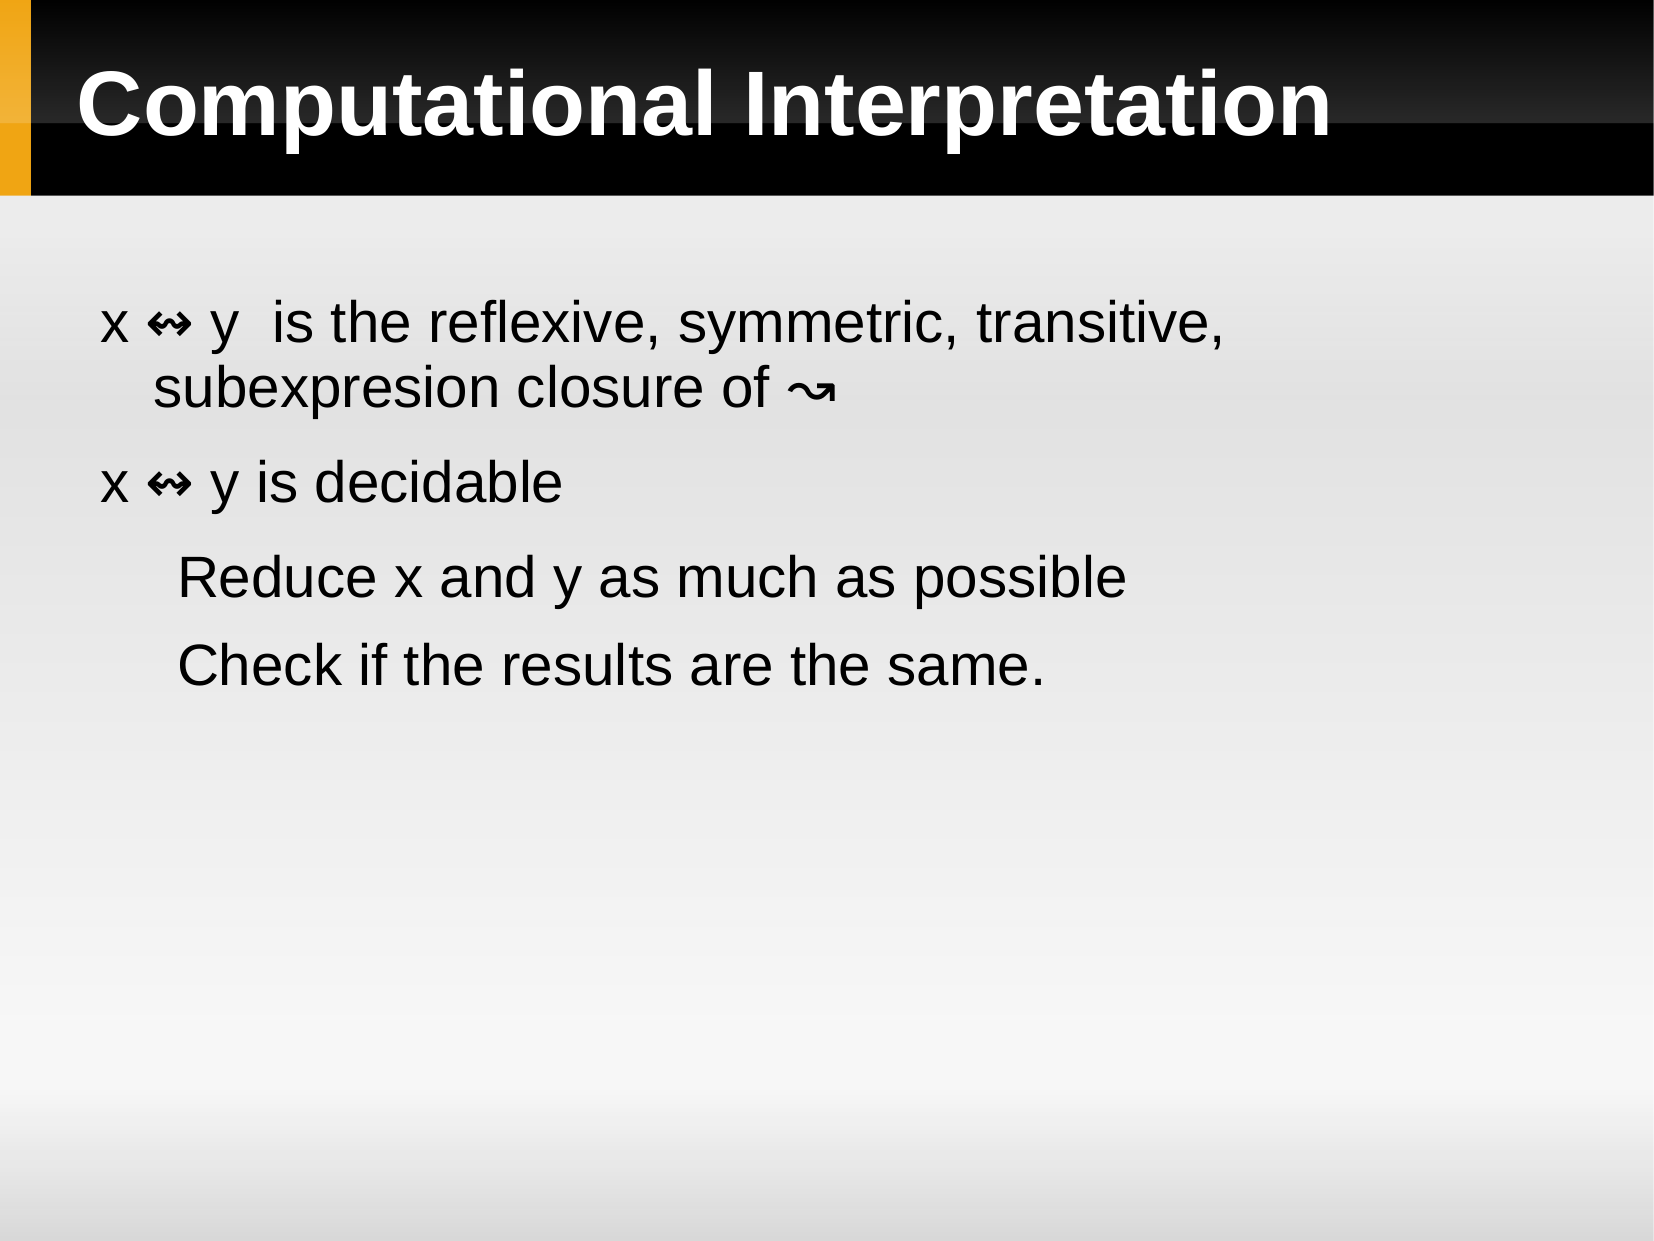

# Computational Interpretation
x ↭ y is the reflexive, symmetric, transitive, subexpresion closure of ↝
x ↭ y is decidable
Reduce x and y as much as possible
Check if the results are the same.